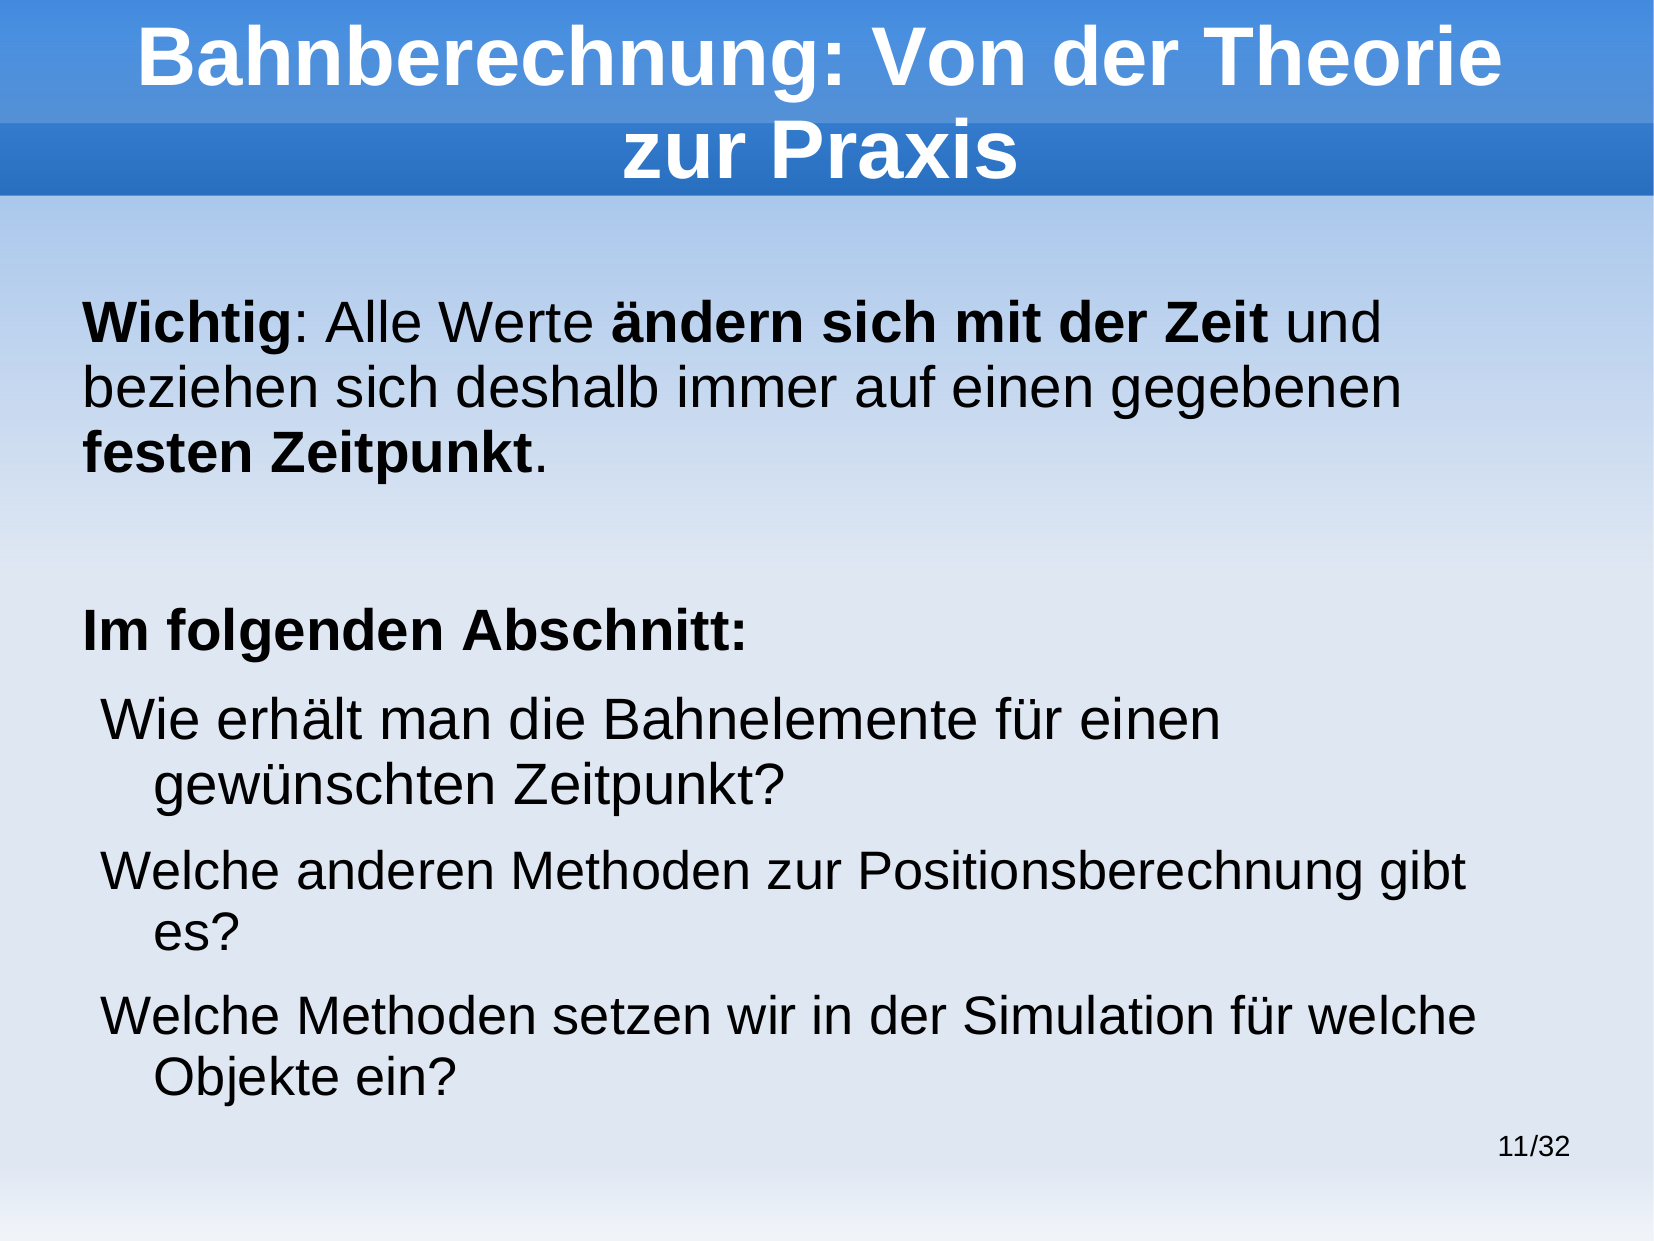

# Bahnberechnung: Von der Theorie zur Praxis
Wichtig: Alle Werte ändern sich mit der Zeit und beziehen sich deshalb immer auf einen gegebenen festen Zeitpunkt.
Im folgenden Abschnitt:
Wie erhält man die Bahnelemente für einen gewünschten Zeitpunkt?
Welche anderen Methoden zur Positionsberechnung gibt es?
Welche Methoden setzen wir in der Simulation für welche Objekte ein?
11